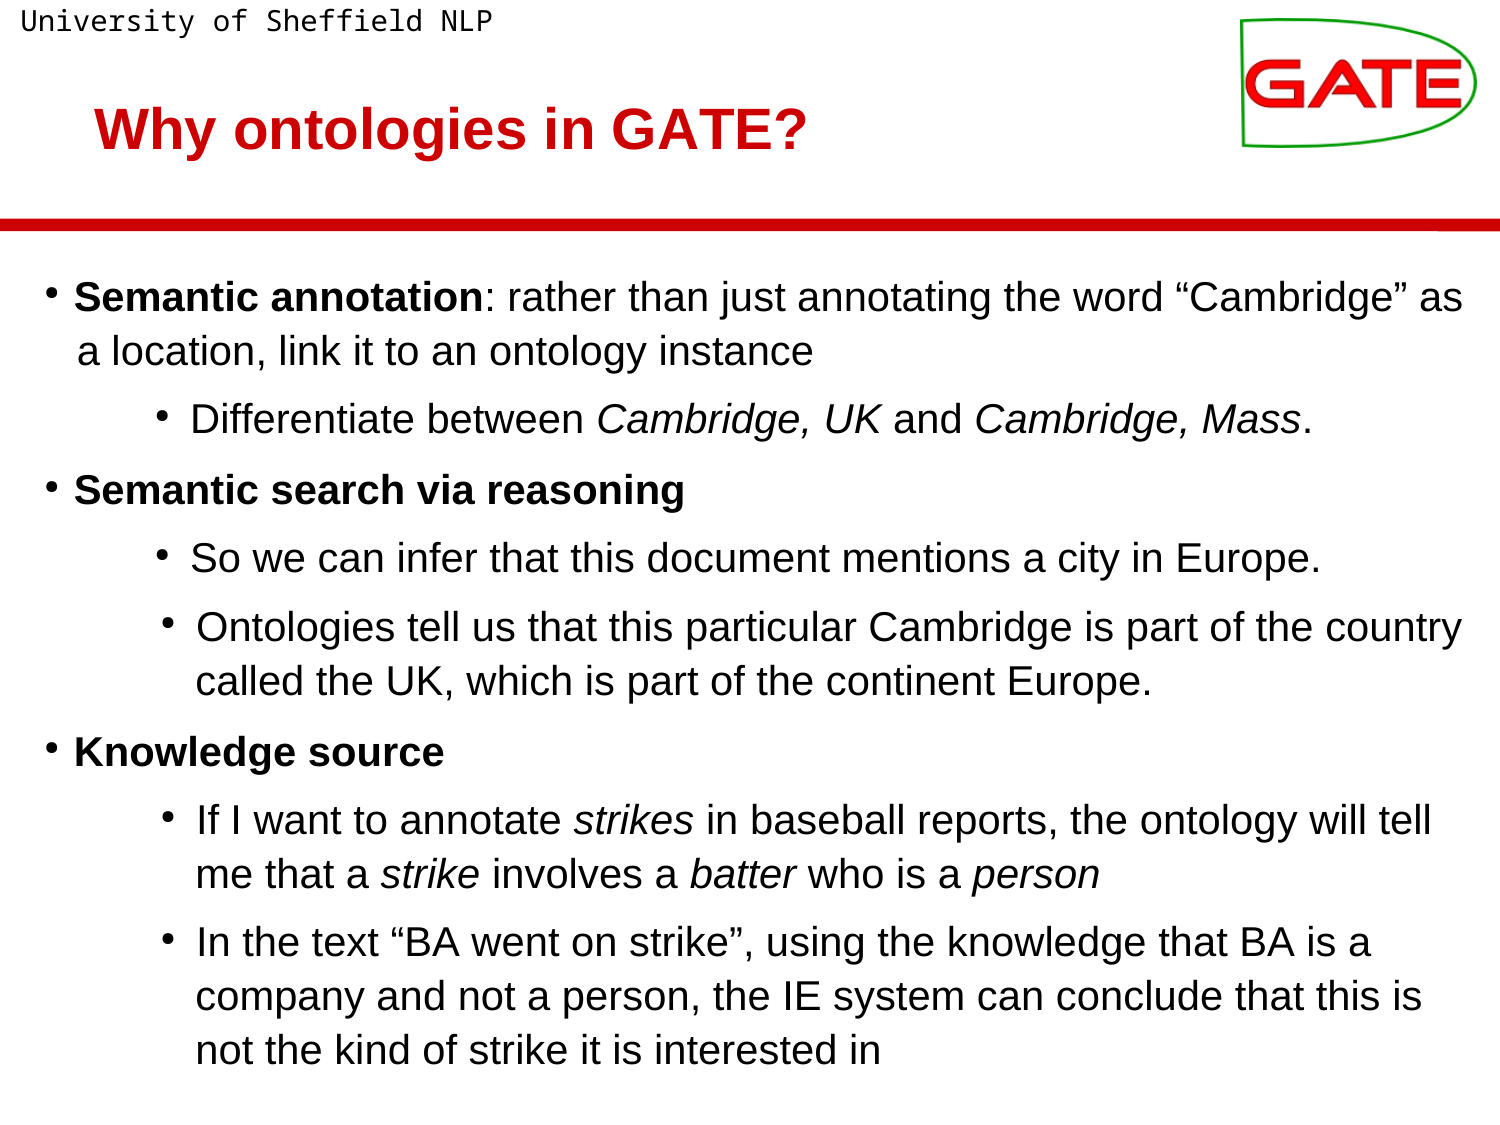

# Why ontologies in GATE?
Semantic annotation: rather than just annotating the word “Cambridge” as a location, link it to an ontology instance
Differentiate between Cambridge, UK and Cambridge, Mass.
Semantic search via reasoning
So we can infer that this document mentions a city in Europe.
Ontologies tell us that this particular Cambridge is part of the country called the UK, which is part of the continent Europe.
Knowledge source
If I want to annotate strikes in baseball reports, the ontology will tell me that a strike involves a batter who is a person
In the text “BA went on strike”, using the knowledge that BA is a company and not a person, the IE system can conclude that this is not the kind of strike it is interested in